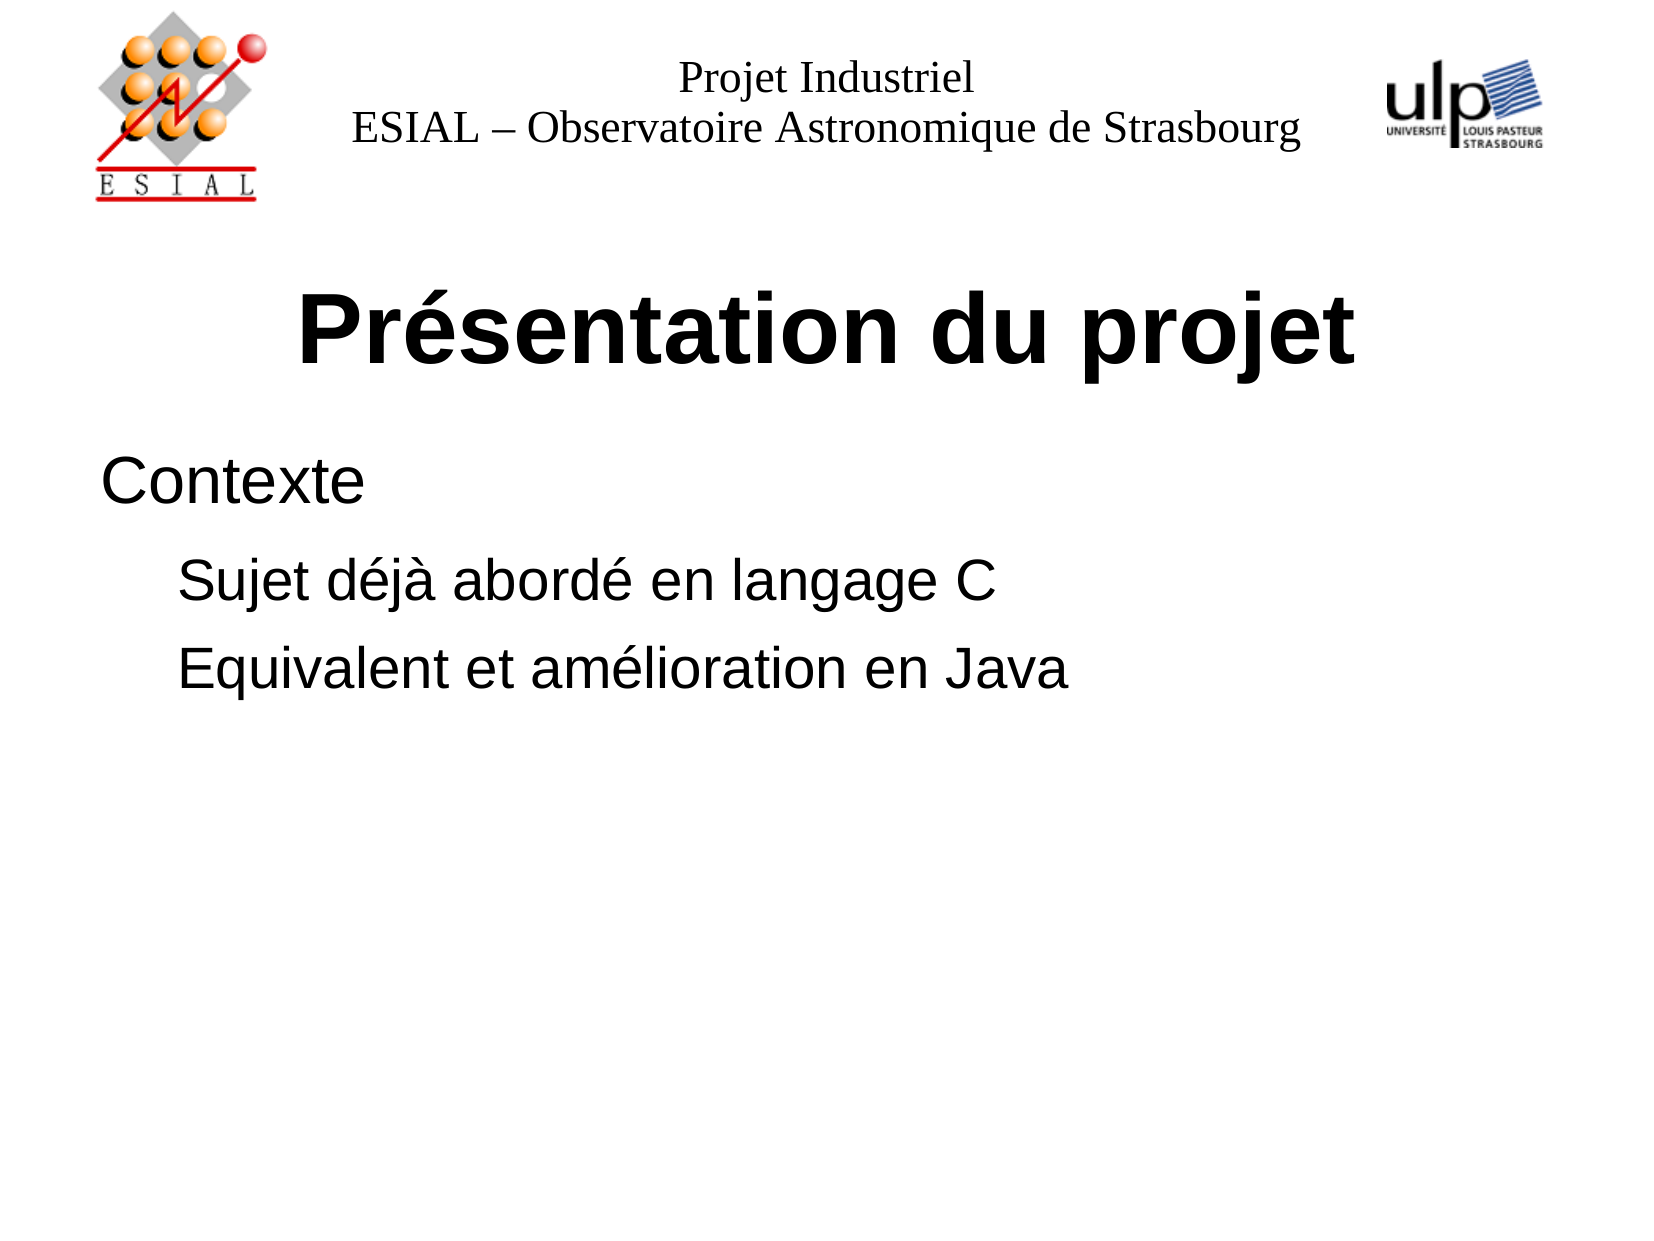

# Projet Industriel ESIAL – Observatoire Astronomique de Strasbourg
Présentation du projet
Contexte
Sujet déjà abordé en langage C
Equivalent et amélioration en Java